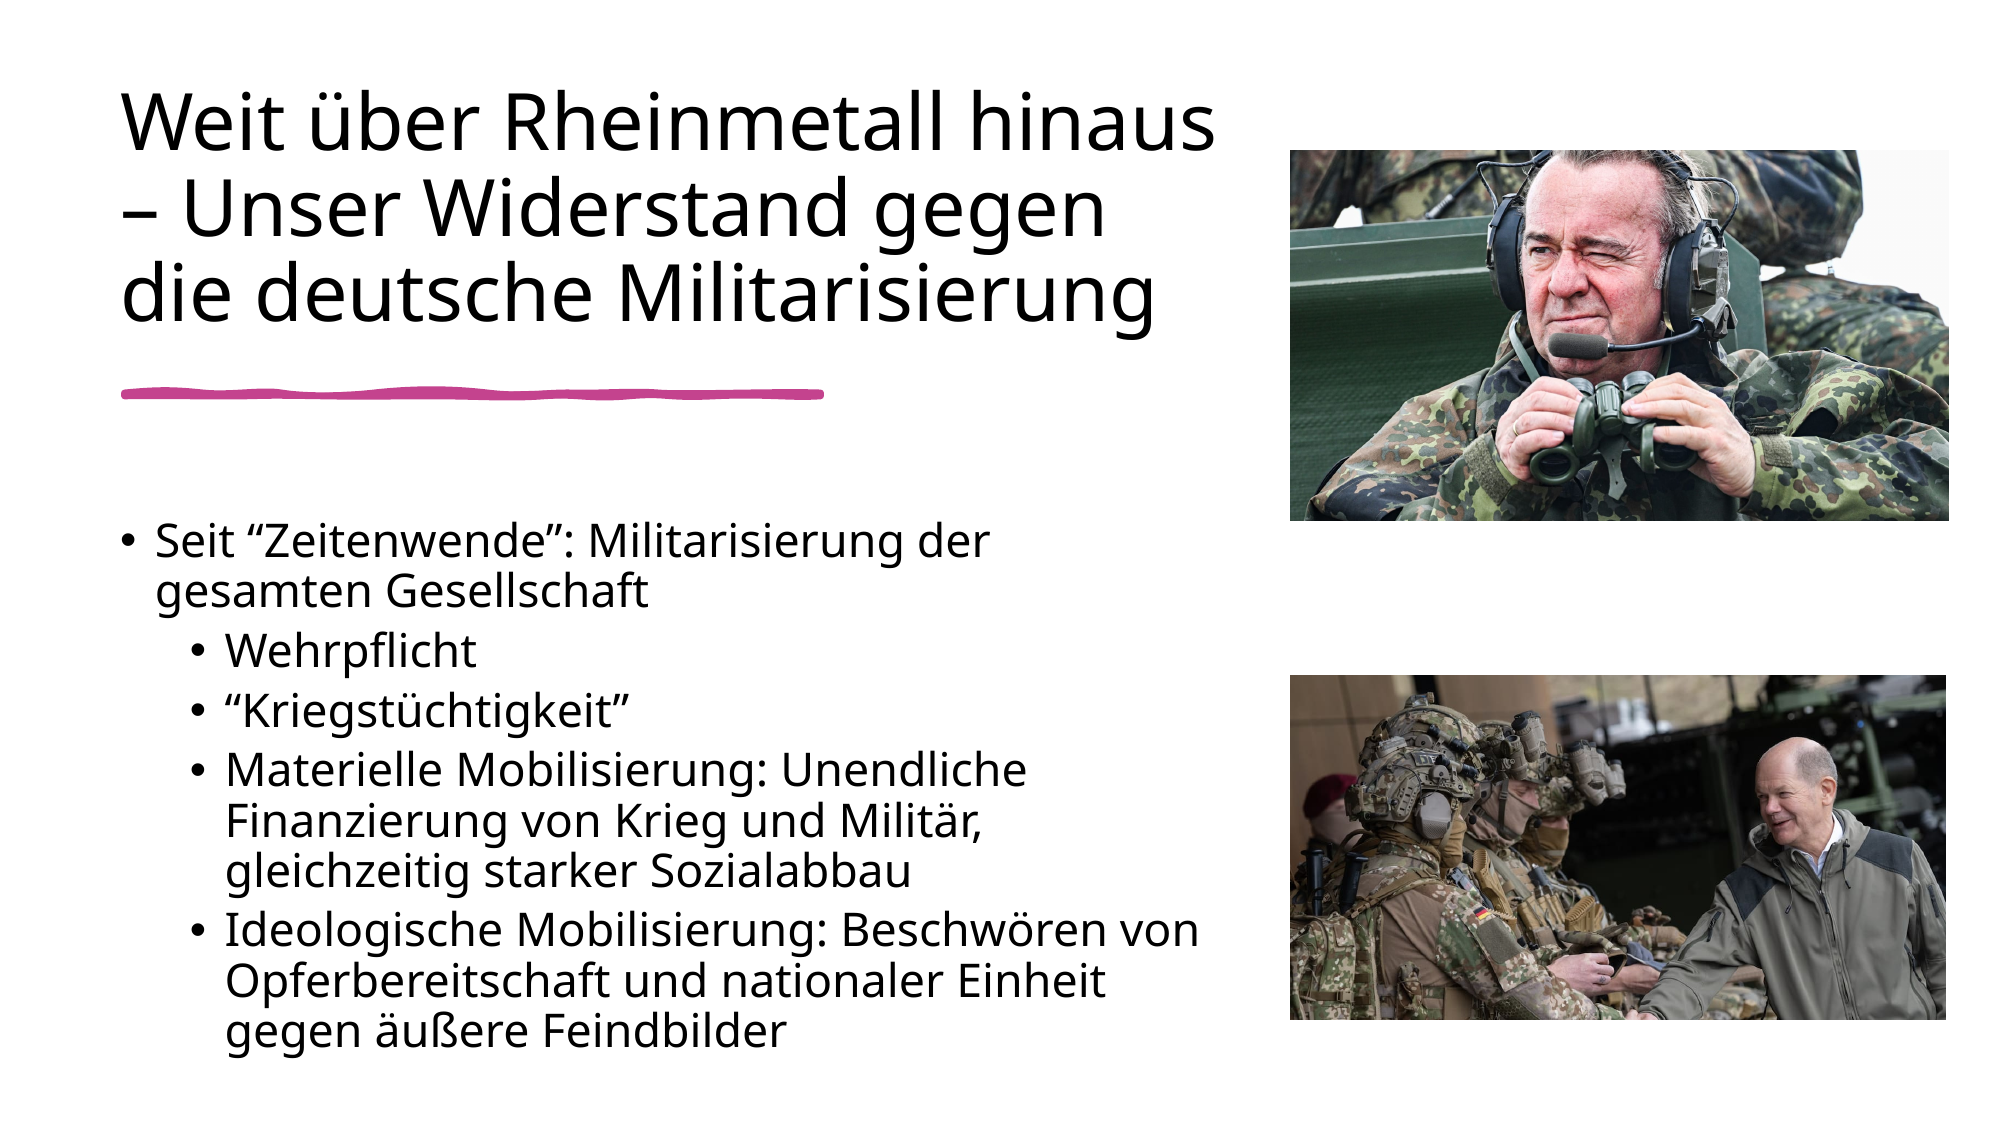

# Weit über Rheinmetall hinaus – Unser Widerstand gegen die deutsche Militarisierung
Seit “Zeitenwende”: Militarisierung der gesamten Gesellschaft
Wehrpflicht
“Kriegstüchtigkeit”
Materielle Mobilisierung: Unendliche Finanzierung von Krieg und Militär, gleichzeitig starker Sozialabbau
Ideologische Mobilisierung: Beschwören von Opferbereitschaft und nationaler Einheit gegen äußere Feindbilder